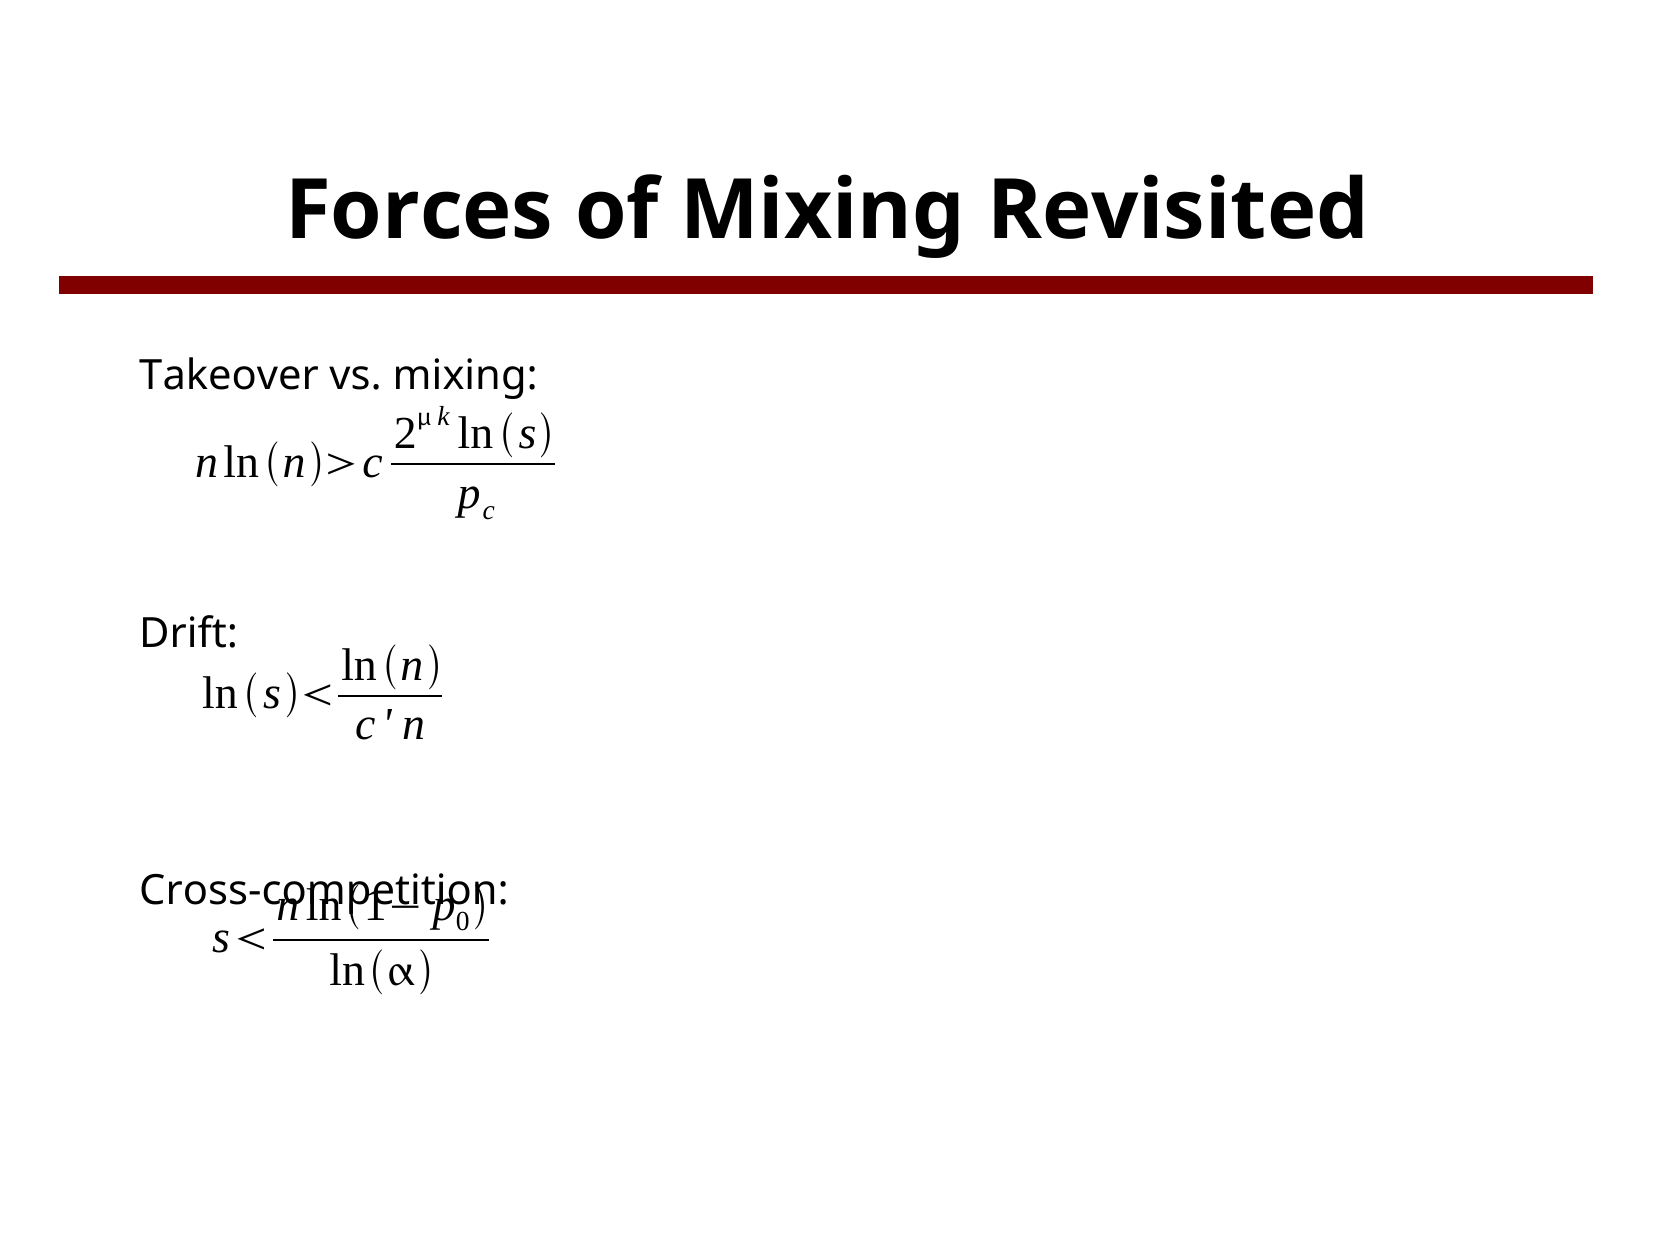

# Forces of Mixing Revisited
Takeover vs. mixing:
Drift:
Cross-competition: